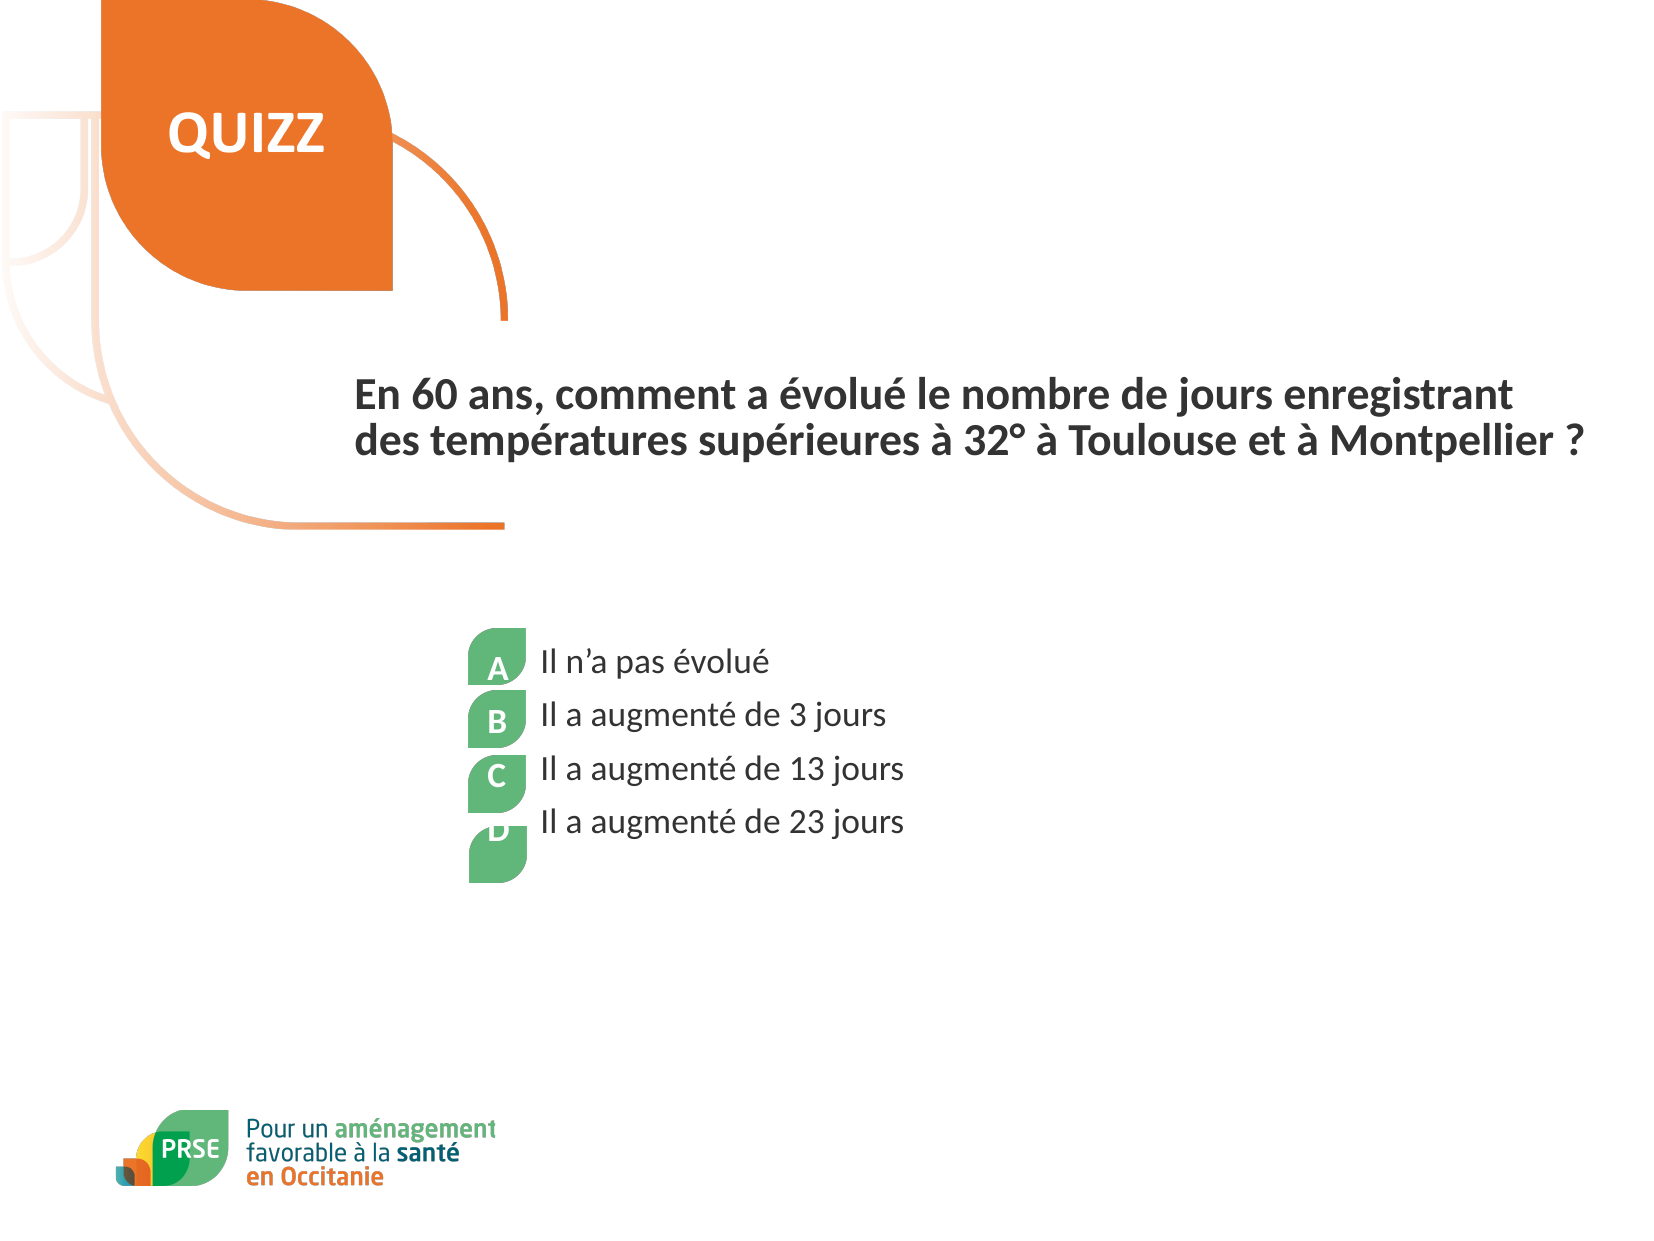

# En 60 ans, comment a évolué le nombre de jours enregistrant des températures supérieures à 32° à Toulouse et à Montpellier ?
Il n’a pas évolué
Il a augmenté de 3 jours
Il a augmenté de 13 jours
Il a augmenté de 23 jours
A
B
C
D